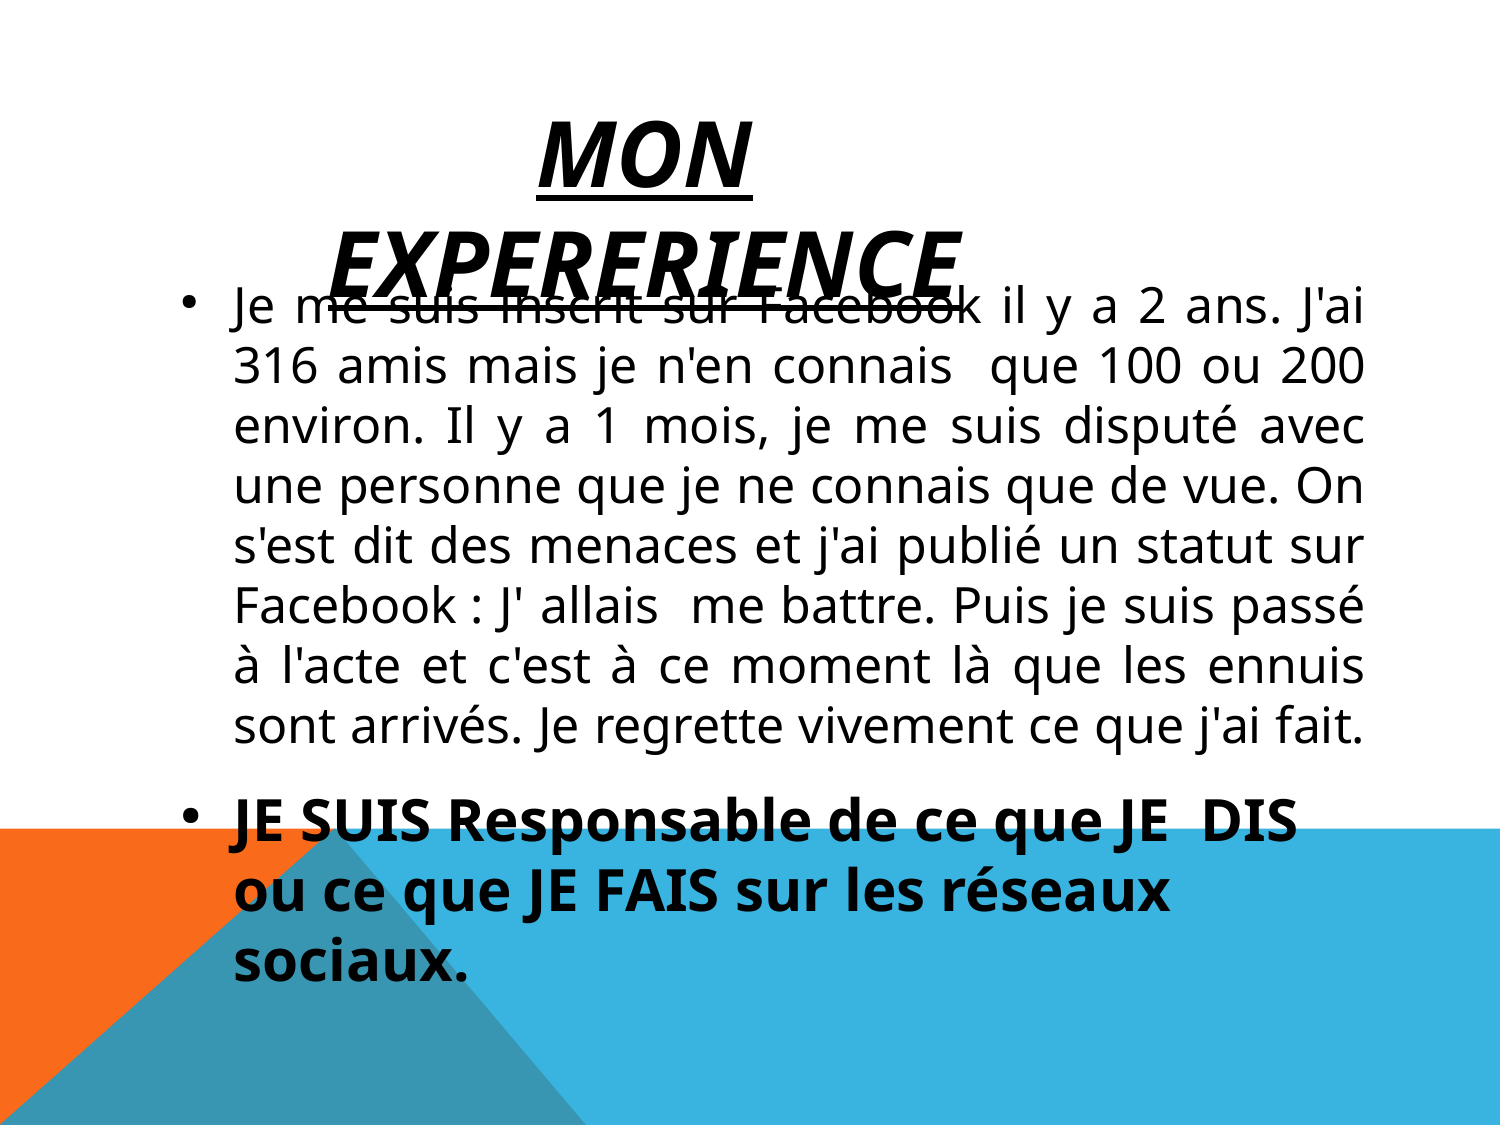

# MON EXPERERIENCE
Je me suis inscrit sur Facebook il y a 2 ans. J'ai 316 amis mais je n'en connais que 100 ou 200 environ. Il y a 1 mois, je me suis disputé avec une personne que je ne connais que de vue. On s'est dit des menaces et j'ai publié un statut sur Facebook : J' allais me battre. Puis je suis passé à l'acte et c'est à ce moment là que les ennuis sont arrivés. Je regrette vivement ce que j'ai fait.
JE SUIS Responsable de ce que JE DIS ou ce que JE FAIS sur les réseaux sociaux.